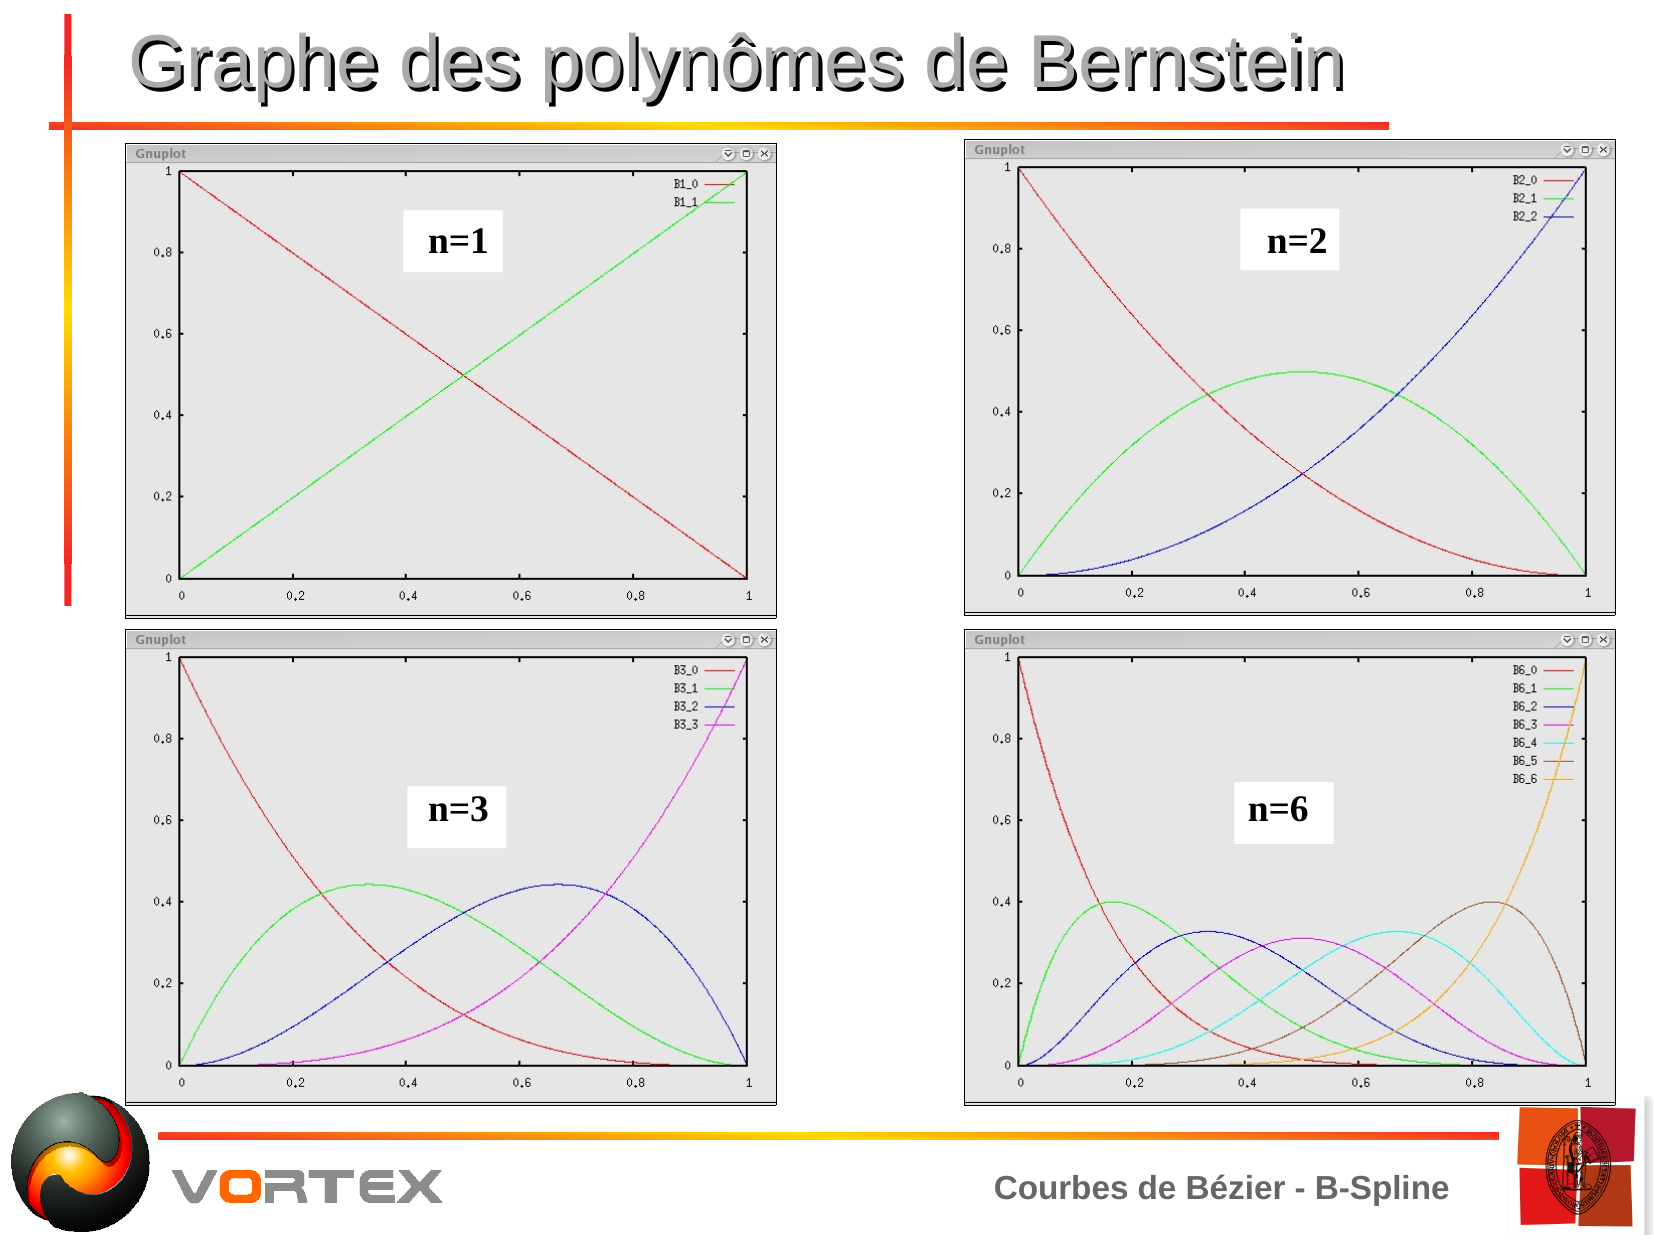

# Graphe des polynômes de Bernstein
 n=1 n=2
 n=3 n=6